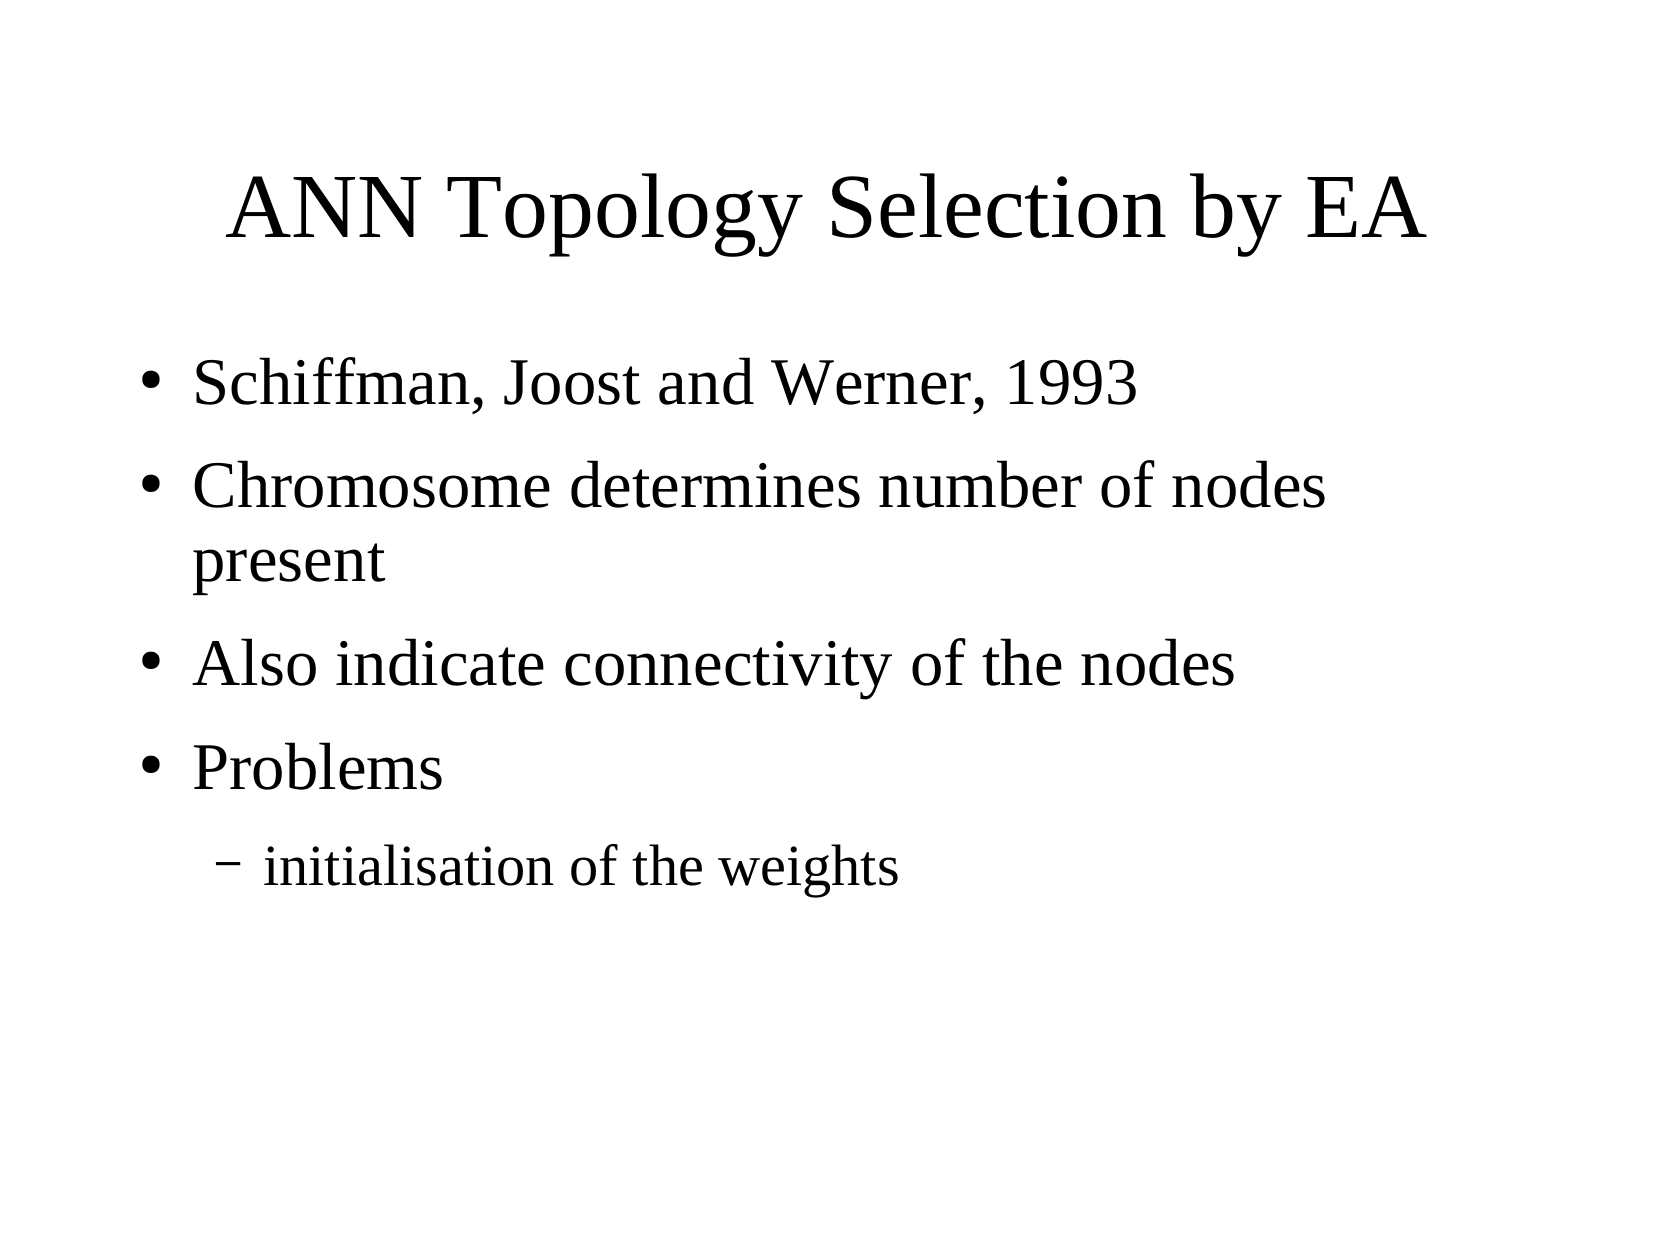

# ANN Topology Selection by EA
Schiffman, Joost and Werner, 1993
Chromosome determines number of nodes present
Also indicate connectivity of the nodes
Problems
initialisation of the weights